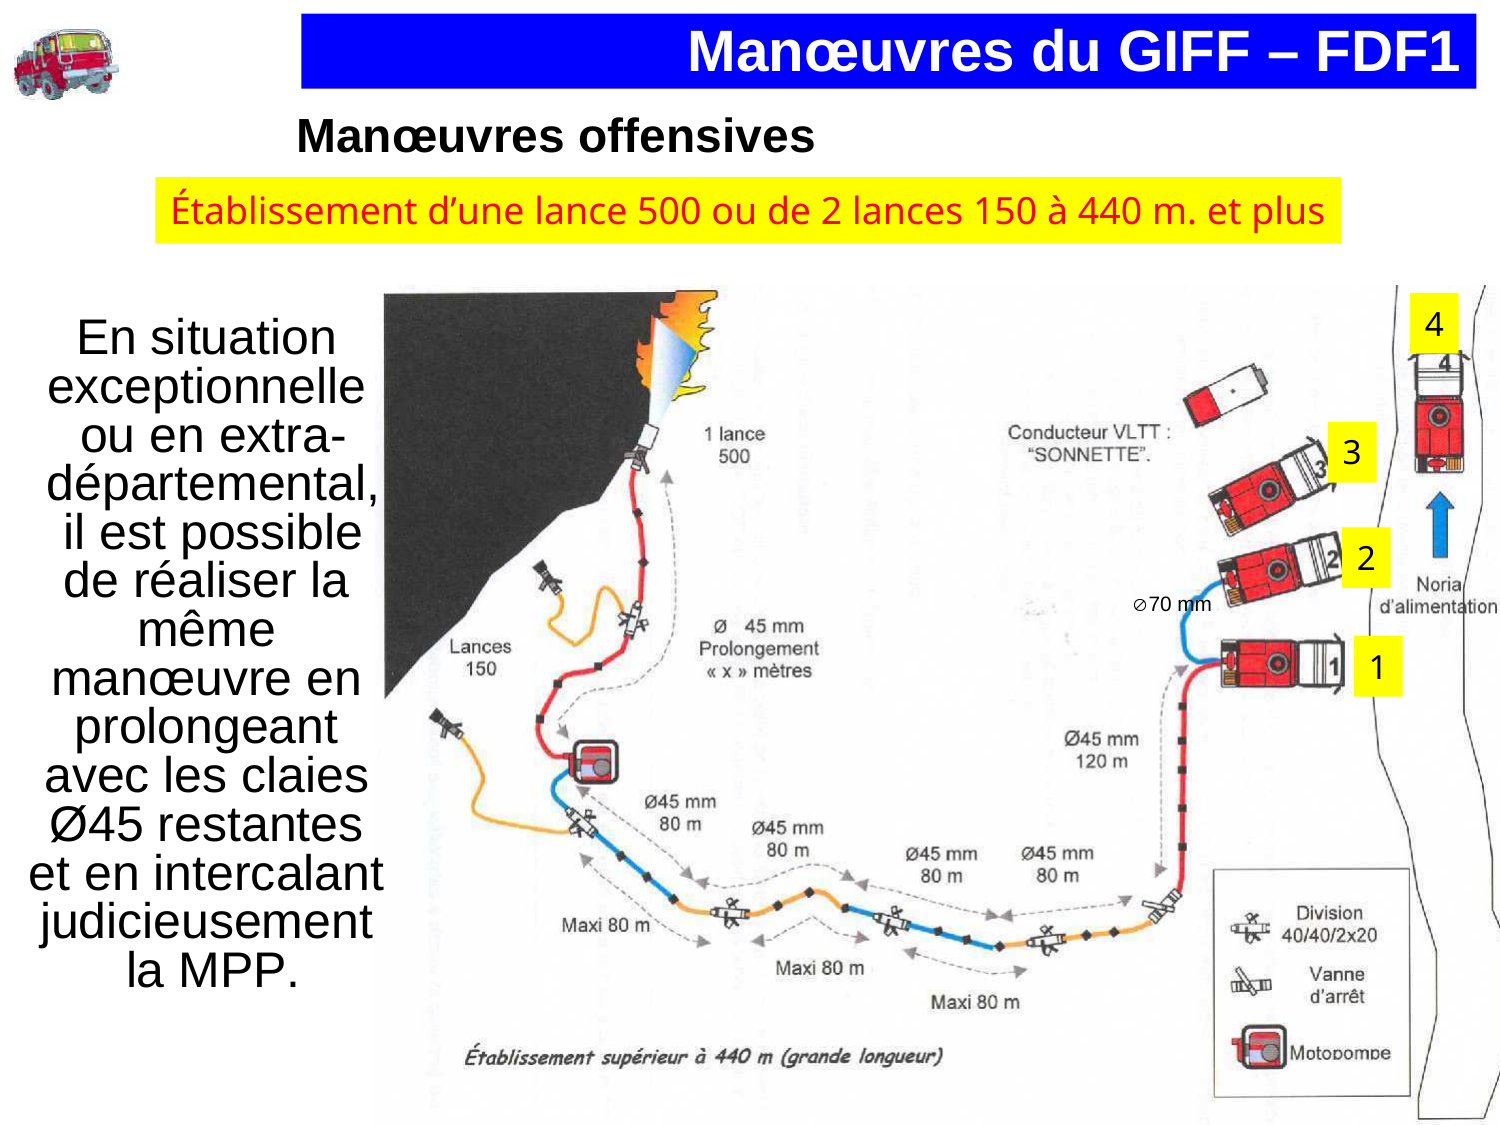

Manœuvres du GIFF – FDF1
Manœuvres offensives
Établissement d’une lance 500 ou de 2 lances 150 à 440 m. et plus
4
En situation
exceptionnelle
ou en extra-
départemental,
 il est possible
de réaliser la
même
manœuvre en
prolongeant
avec les claies
Ø45 restantes
et en intercalant
judicieusement
la MPP.
3
2
70 mm
1